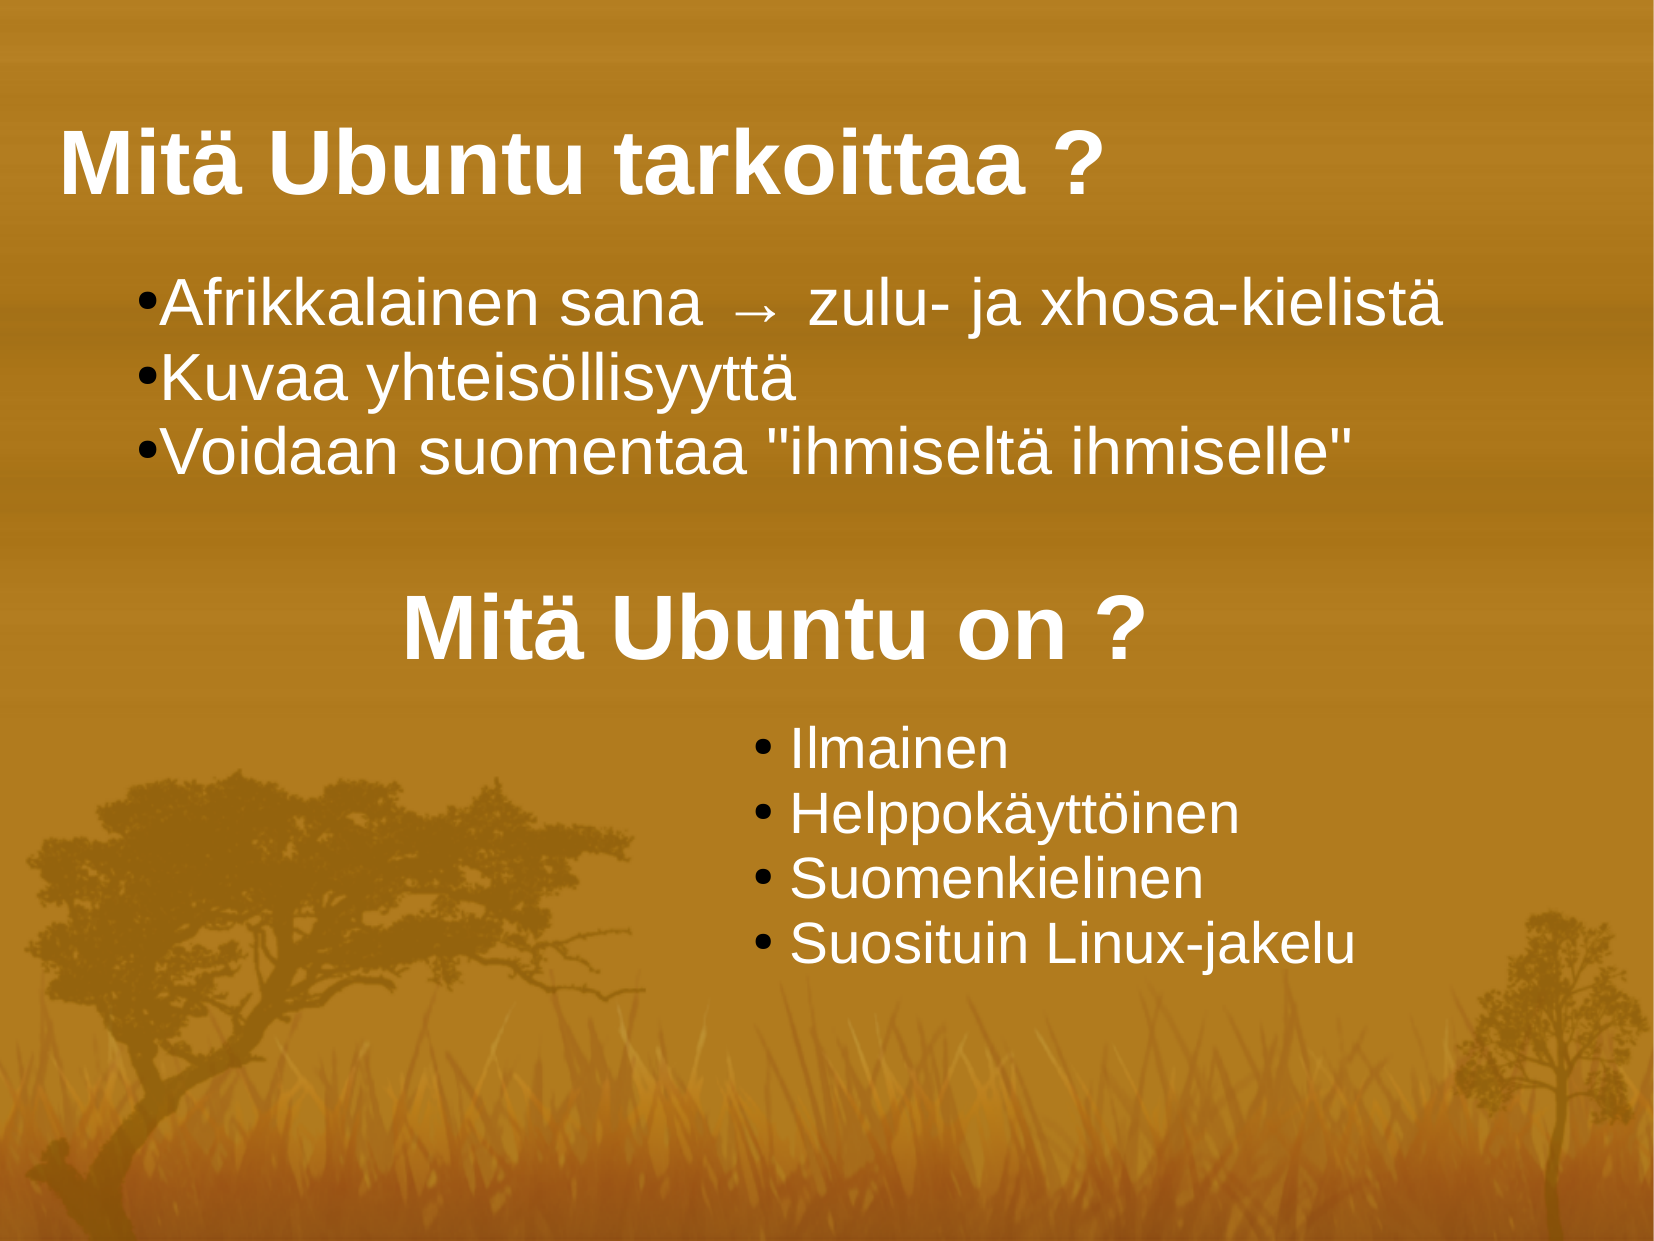

# Mitä Ubuntu tarkoittaa ?
Afrikkalainen sana → zulu- ja xhosa-kielistä
Kuvaa yhteisöllisyyttä
Voidaan suomentaa "ihmiseltä ihmiselle"
Mitä Ubuntu on ?
 Ilmainen
 Helppokäyttöinen
 Suomenkielinen
 Suosituin Linux-jakelu